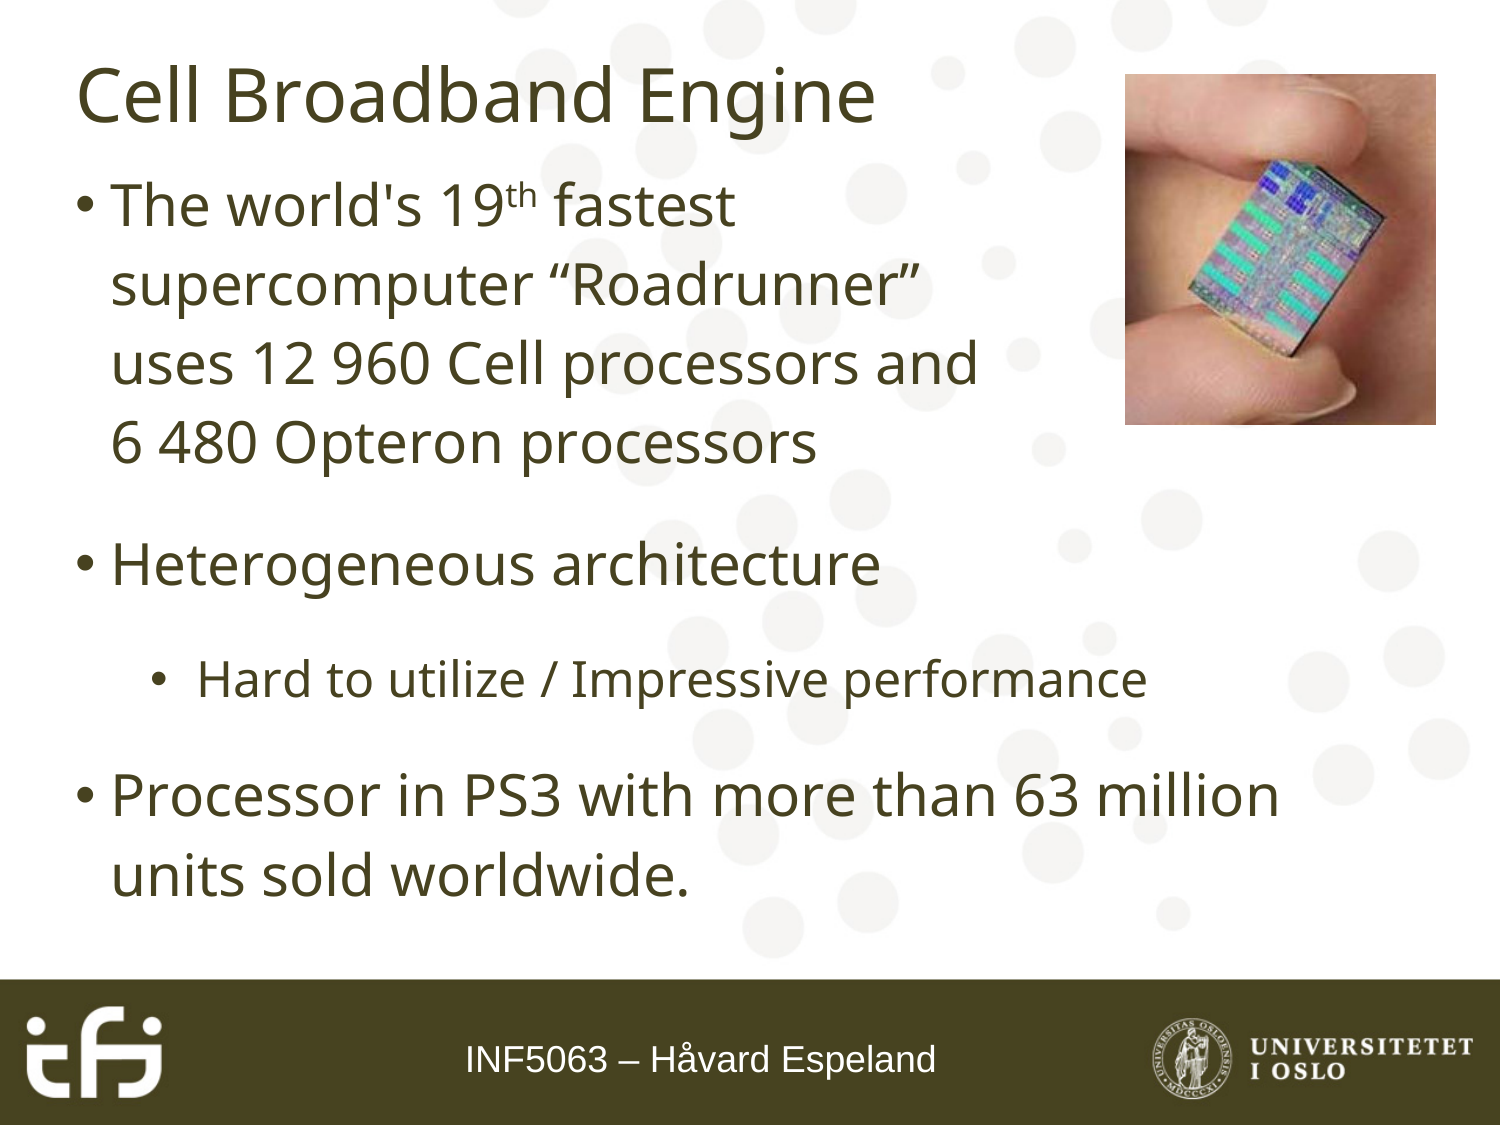

# Cell Broadband Engine
The world's 19th fastest
supercomputer “Roadrunner”
uses 12 960 Cell processors and
6 480 Opteron processors
Heterogeneous architecture
Hard to utilize / Impressive performance
Processor in PS3 with more than 63 million units sold worldwide.